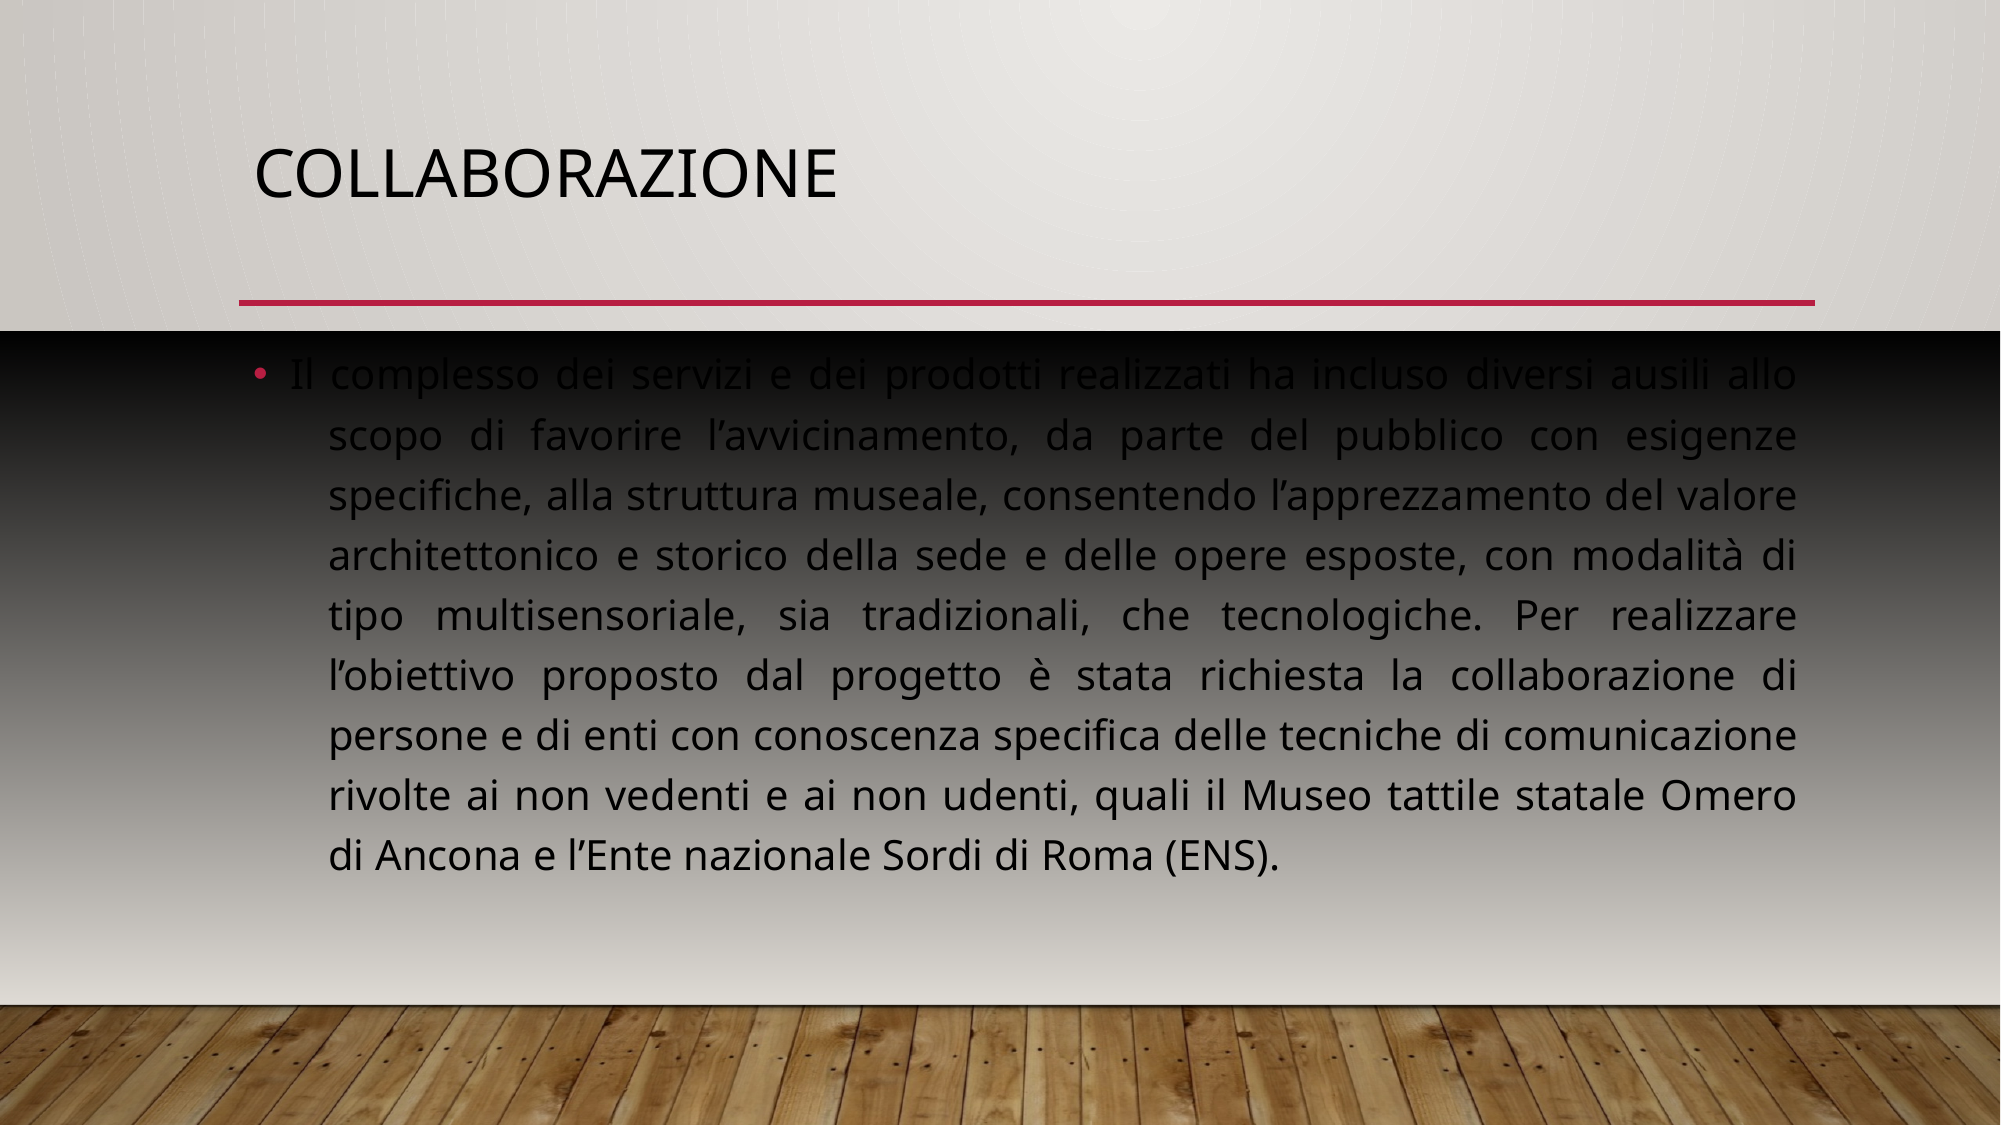

# collaborazione
Il complesso dei servizi e dei prodotti realizzati ha incluso diversi ausili allo scopo di favorire l’avvicinamento, da parte del pubblico con esigenze specifiche, alla struttura museale, consentendo l’apprezzamento del valore architettonico e storico della sede e delle opere esposte, con modalità di tipo multisensoriale, sia tradizionali, che tecnologiche. Per realizzare l’obiettivo proposto dal progetto è stata richiesta la collaborazione di persone e di enti con conoscenza specifica delle tecniche di comunicazione rivolte ai non vedenti e ai non udenti, quali il Museo tattile statale Omero di Ancona e l’Ente nazionale Sordi di Roma (ENS).